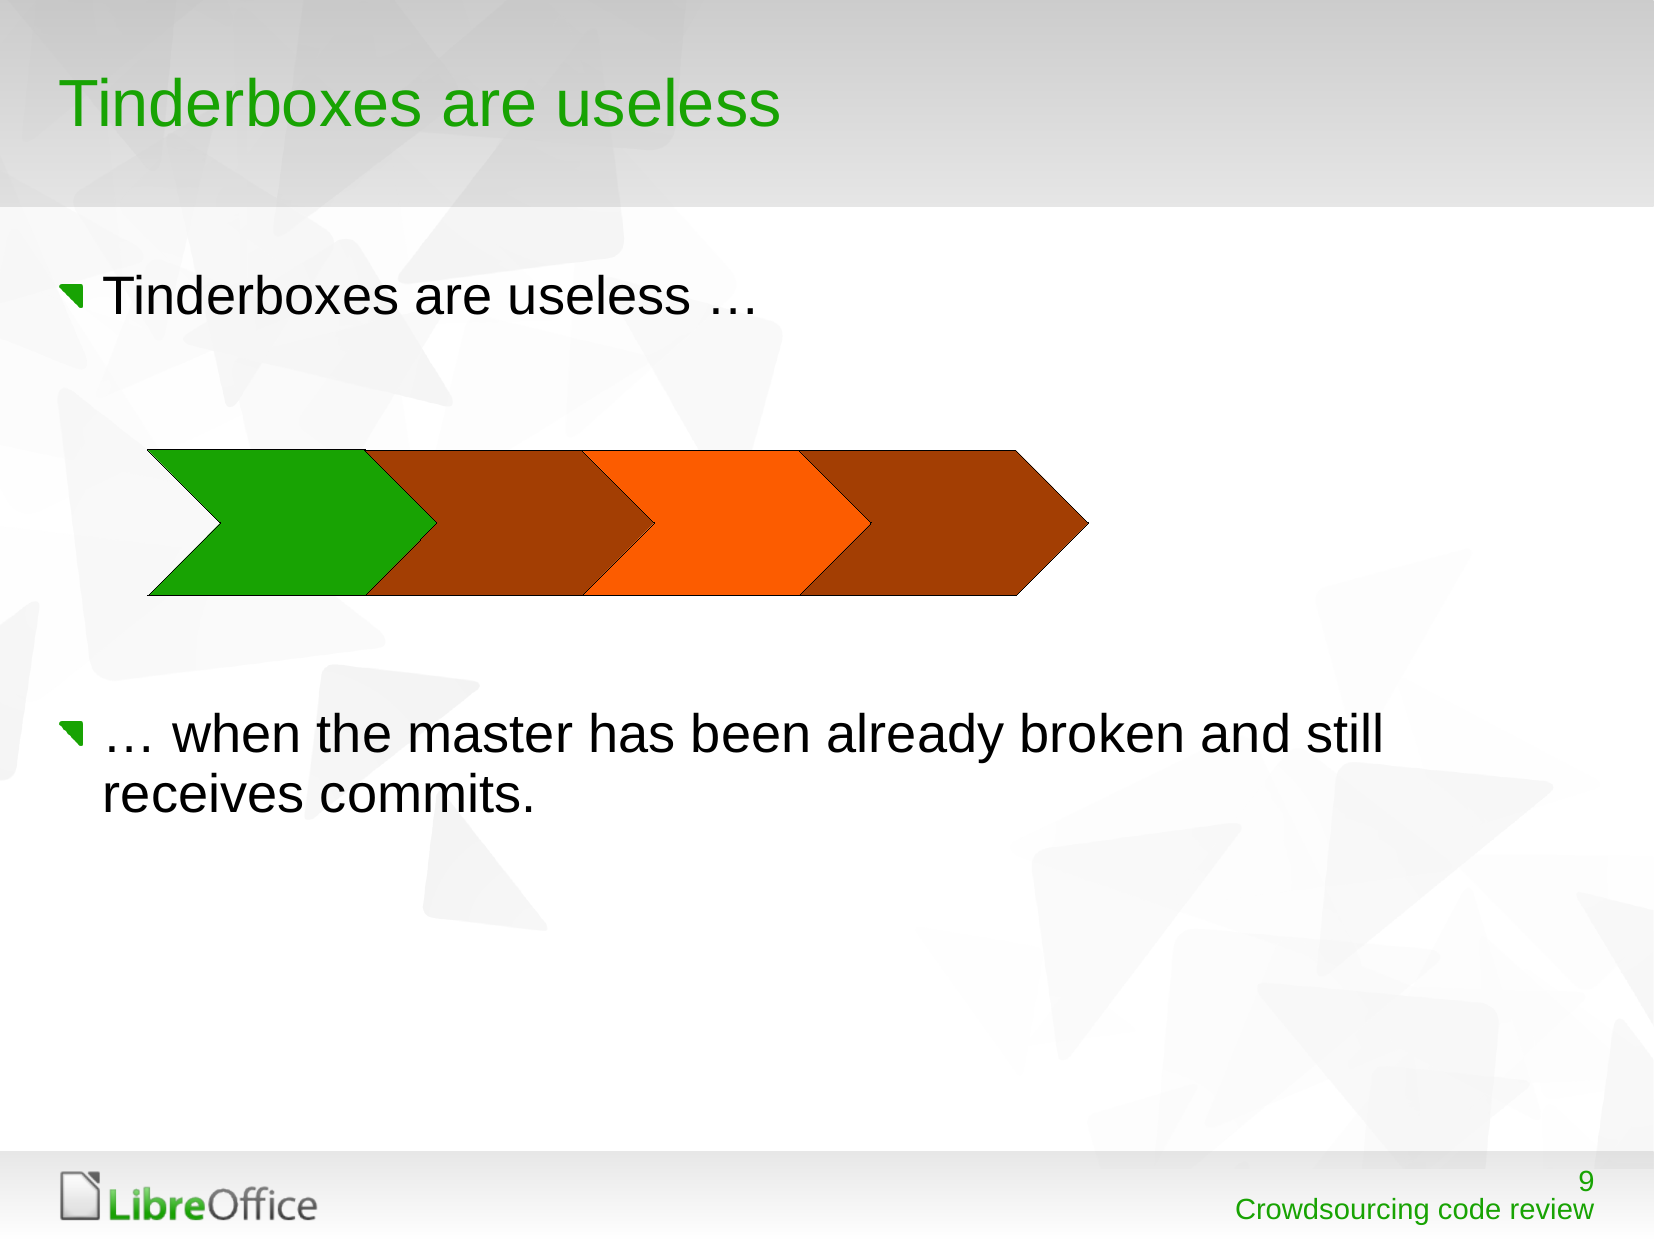

# Tinderboxes are useless
Tinderboxes are useless …
… when the master has been already broken and still receives commits.
9
Crowdsourcing code review